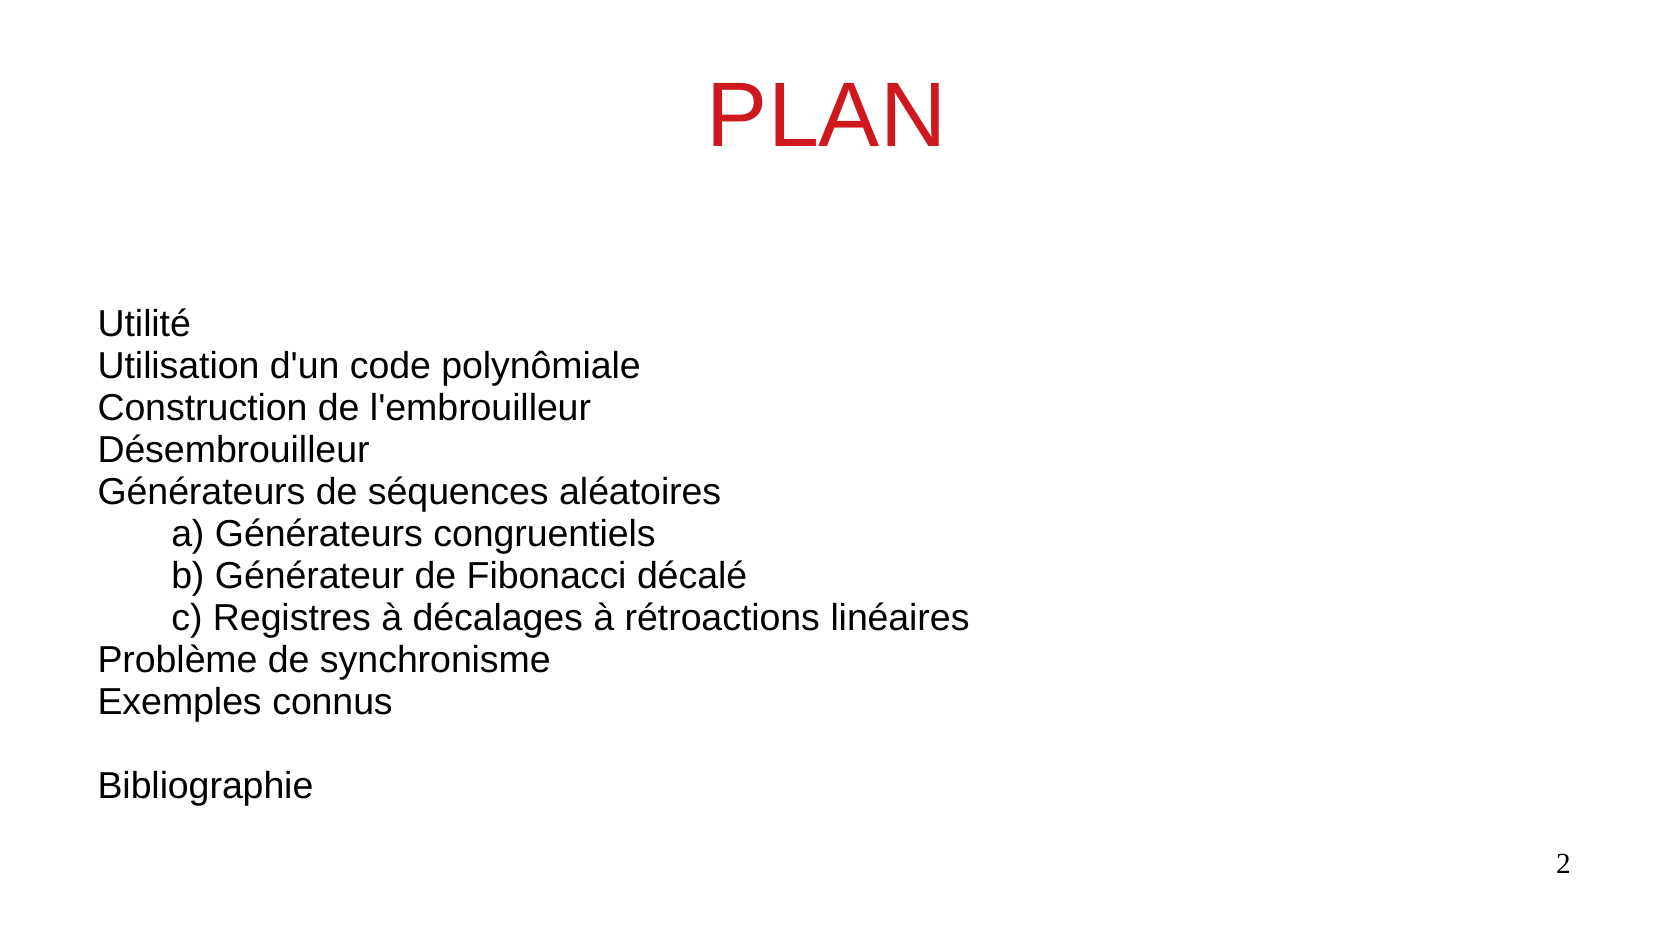

# PLAN
Utilité
Utilisation d'un code polynômiale
Construction de l'embrouilleur
Désembrouilleur
Générateurs de séquences aléatoires
	a) Générateurs congruentiels
	b) Générateur de Fibonacci décalé
	c) Registres à décalages à rétroactions linéaires
Problème de synchronisme
Exemples connus
Bibliographie
2